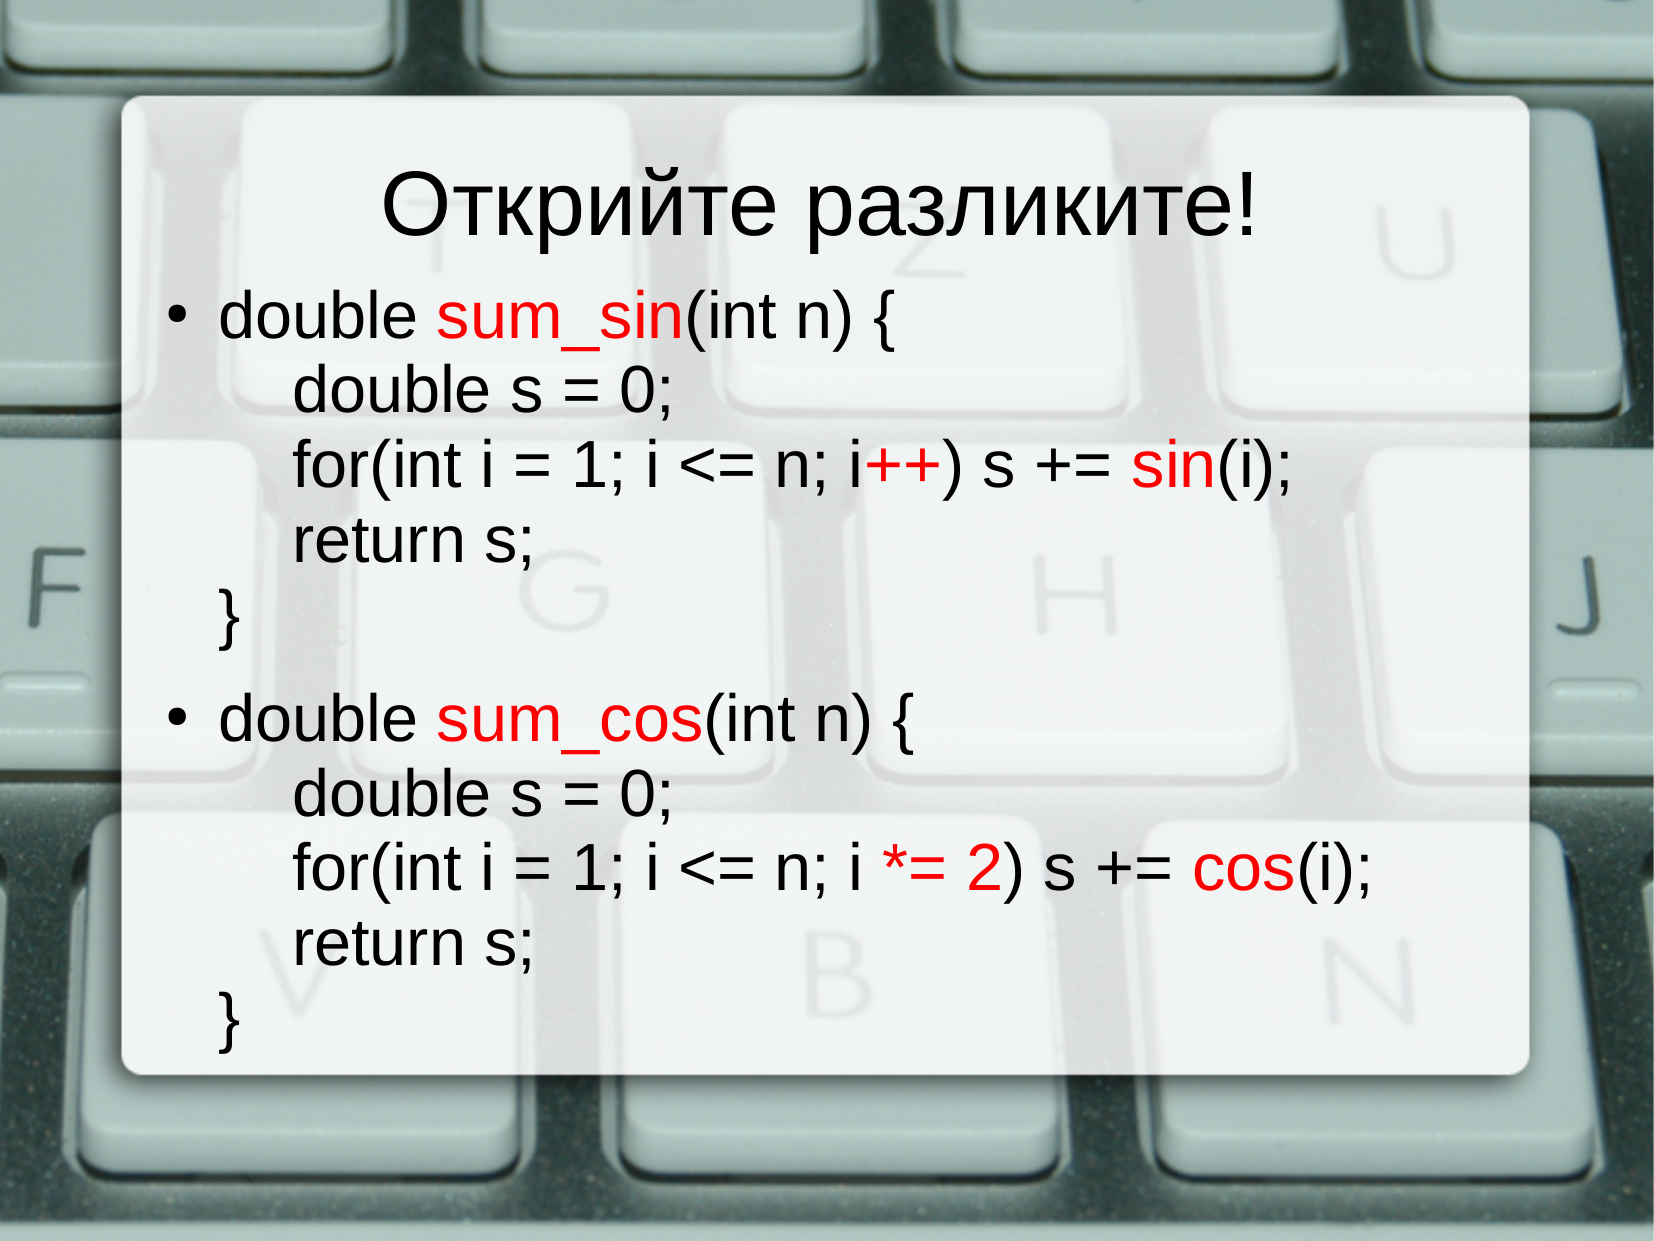

# Открийте разликите!
double sum_sin(int n) {
	double s = 0;
	for(int i = 1; i <= n; i++) s += sin(i);
	return s;
}
double sum_cos(int n) {
	double s = 0;
	for(int i = 1; i <= n; i *= 2) s += cos(i);
	return s;
}